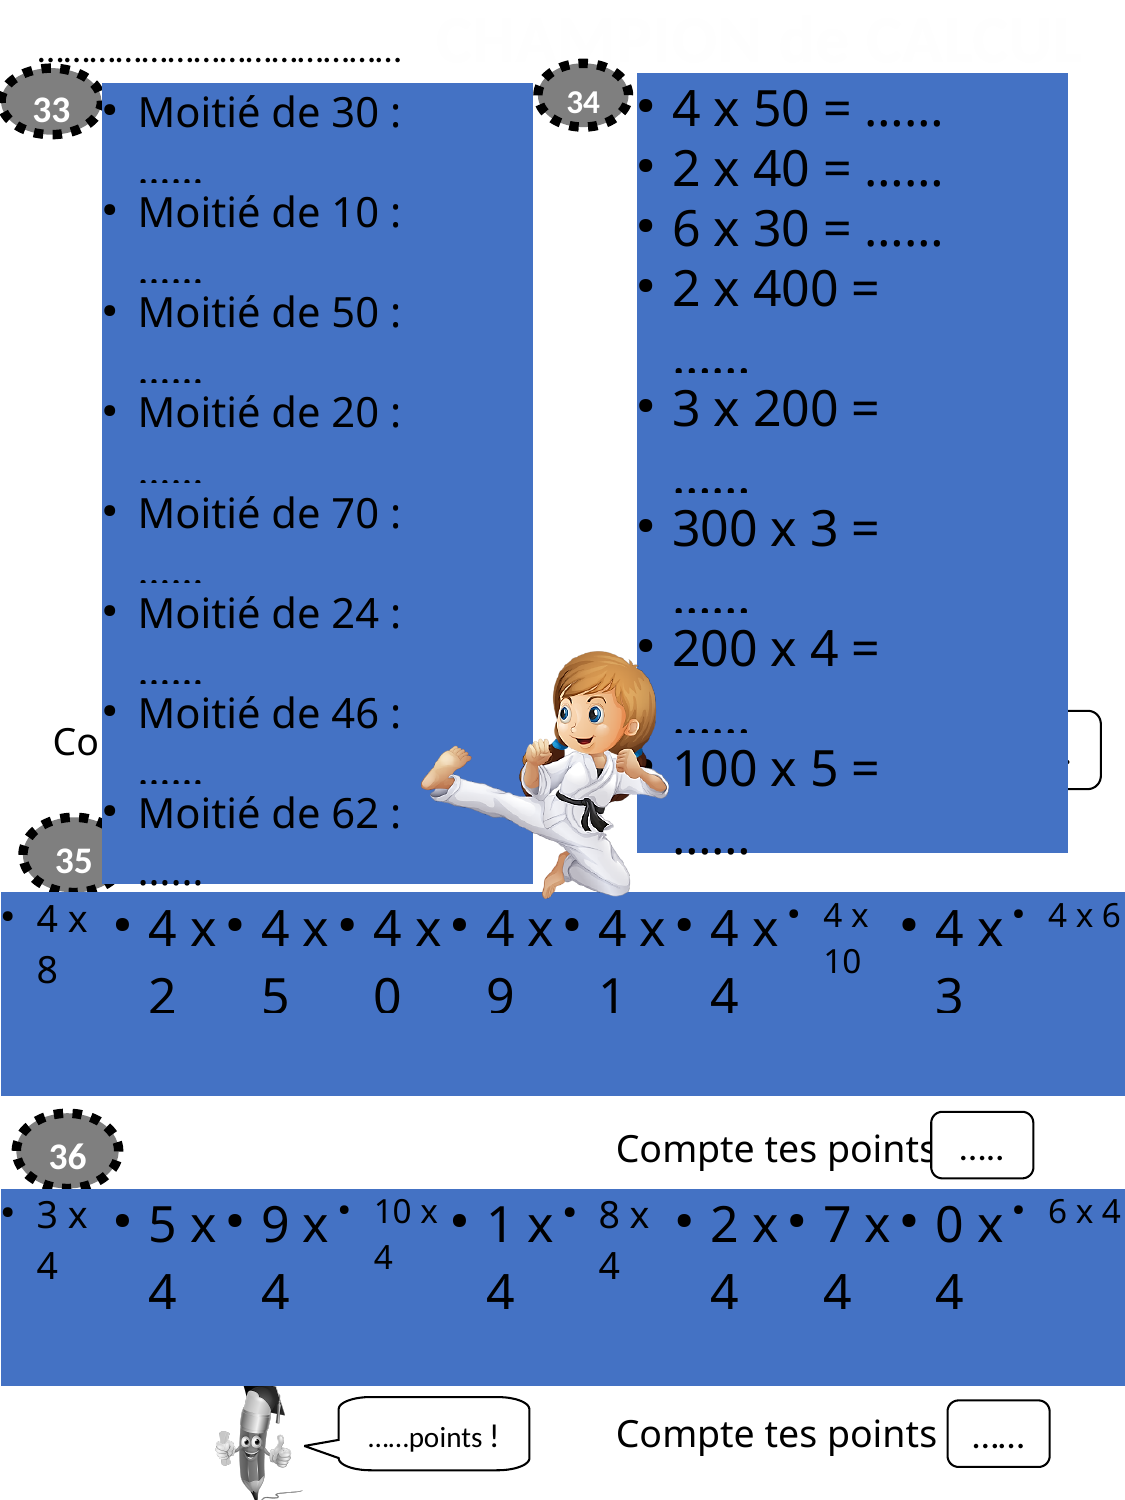

CHAMPION de CALCUL
……………………………………
34
33
| 4 x 50 = …… | |
| --- | --- |
| 2 x 40 = …… | |
| 6 x 30 = …… | |
| 2 x 400 = …… | |
| 3 x 200 = …… | |
| 300 x 3 = …… | |
| 200 x 4 = …… | |
| 100 x 5 = …… | |
| Moitié de 30 : …… | |
| --- | --- |
| Moitié de 10 : …… | |
| Moitié de 50 : …… | |
| Moitié de 20 : …… | |
| Moitié de 70 : …… | |
| Moitié de 24 : …… | |
| Moitié de 46 : …… | |
| Moitié de 62 : …… | |
Compte tes points :
…..
Compte tes points :
…..
35
| 4 x 8 | 4 x 2 | 4 x 5 | 4 x 0 | 4 x 9 | 4 x 1 | 4 x 4 | 4 x 10 | 4 x 3 | 4 x 6 |
| --- | --- | --- | --- | --- | --- | --- | --- | --- | --- |
| | | | | | | | | | |
| | | | | | | | | | |
| --- | --- | --- | --- | --- | --- | --- | --- | --- | --- |
…..
36
Compte tes points :
| 3 x 4 | 5 x 4 | 9 x 4 | 10 x 4 | 1 x 4 | 8 x 4 | 2 x 4 | 7 x 4 | 0 x 4 | 6 x 4 |
| --- | --- | --- | --- | --- | --- | --- | --- | --- | --- |
| | | | | | | | | | |
| | | | | | | | | | |
| --- | --- | --- | --- | --- | --- | --- | --- | --- | --- |
……points !
……
Compte tes points :